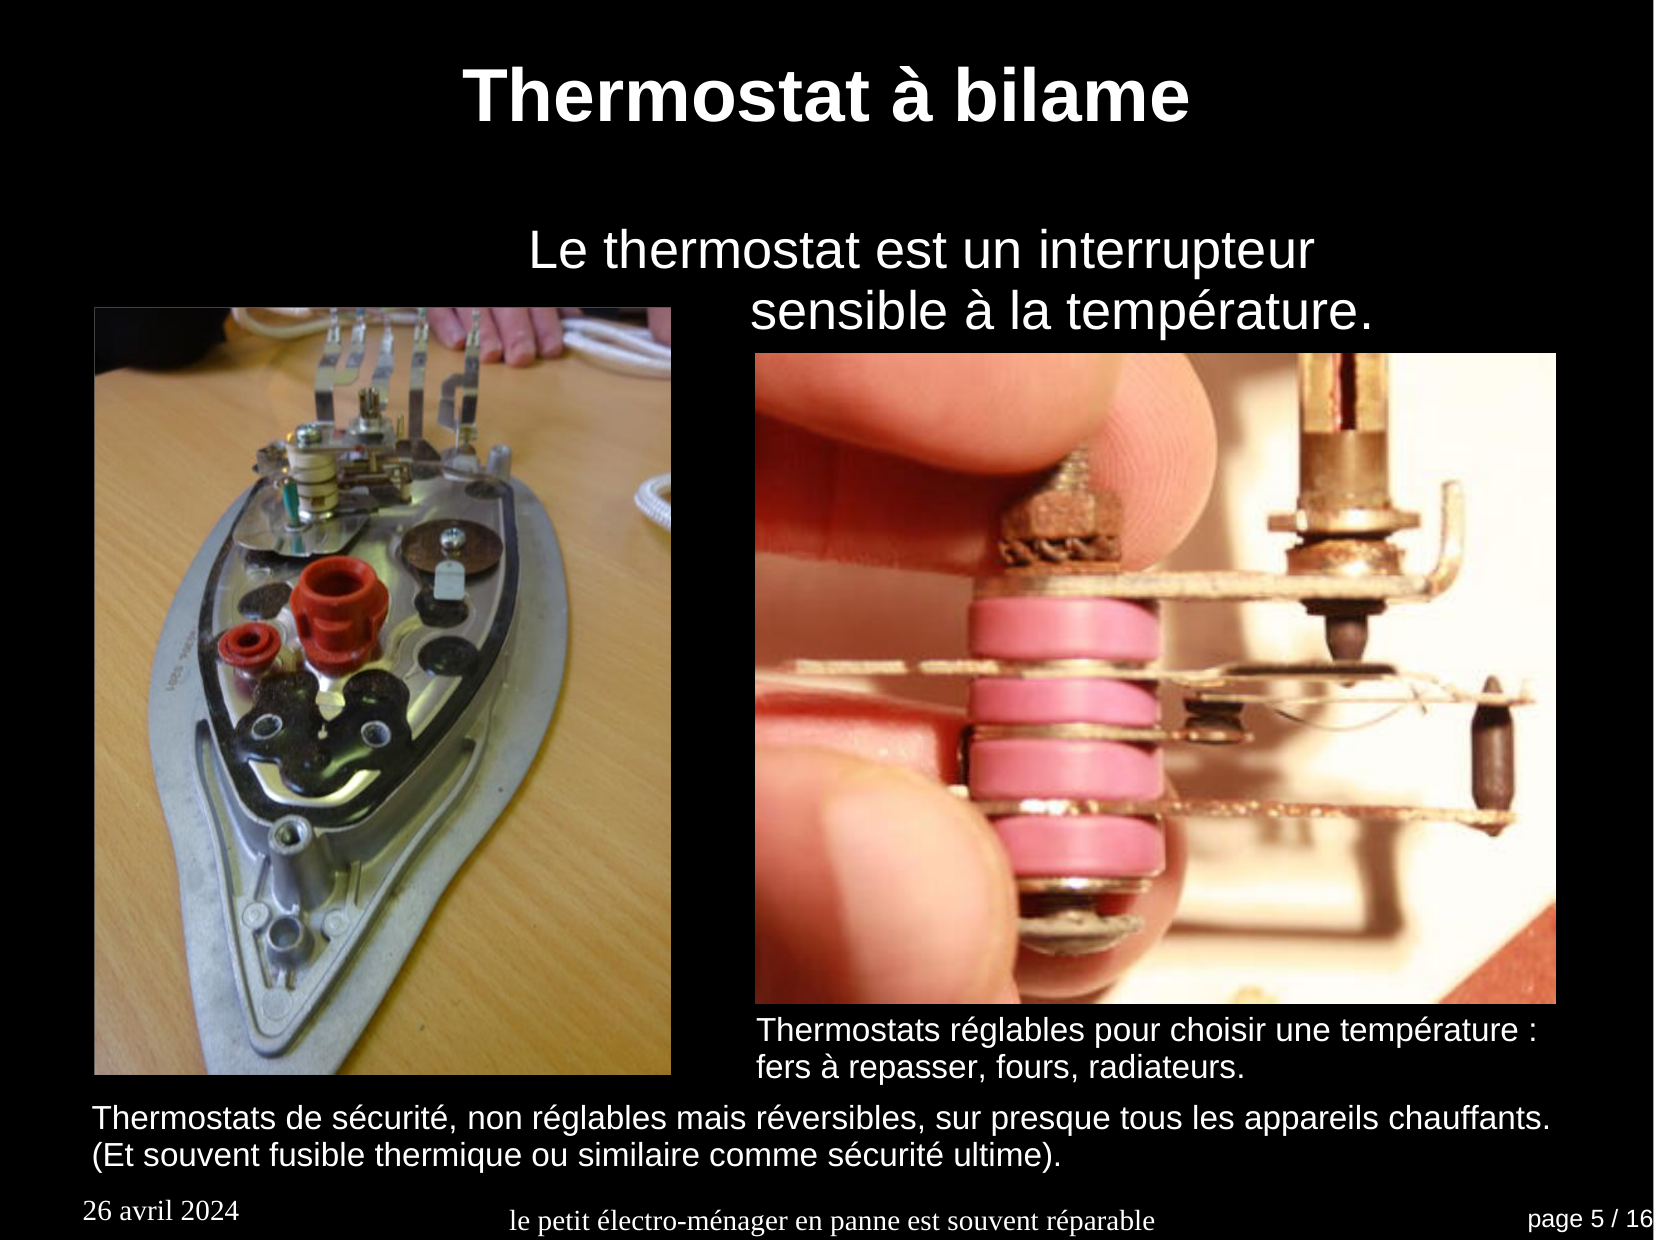

# Thermostat à bilame
Le thermostat est un interrupteur
			sensible à la température.
									Thermostats réglables pour choisir une température :
									fers à repasser, fours, radiateurs.
Thermostats de sécurité, non réglables mais réversibles, sur presque tous les appareils chauffants.
(Et souvent fusible thermique ou similaire comme sécurité ultime).